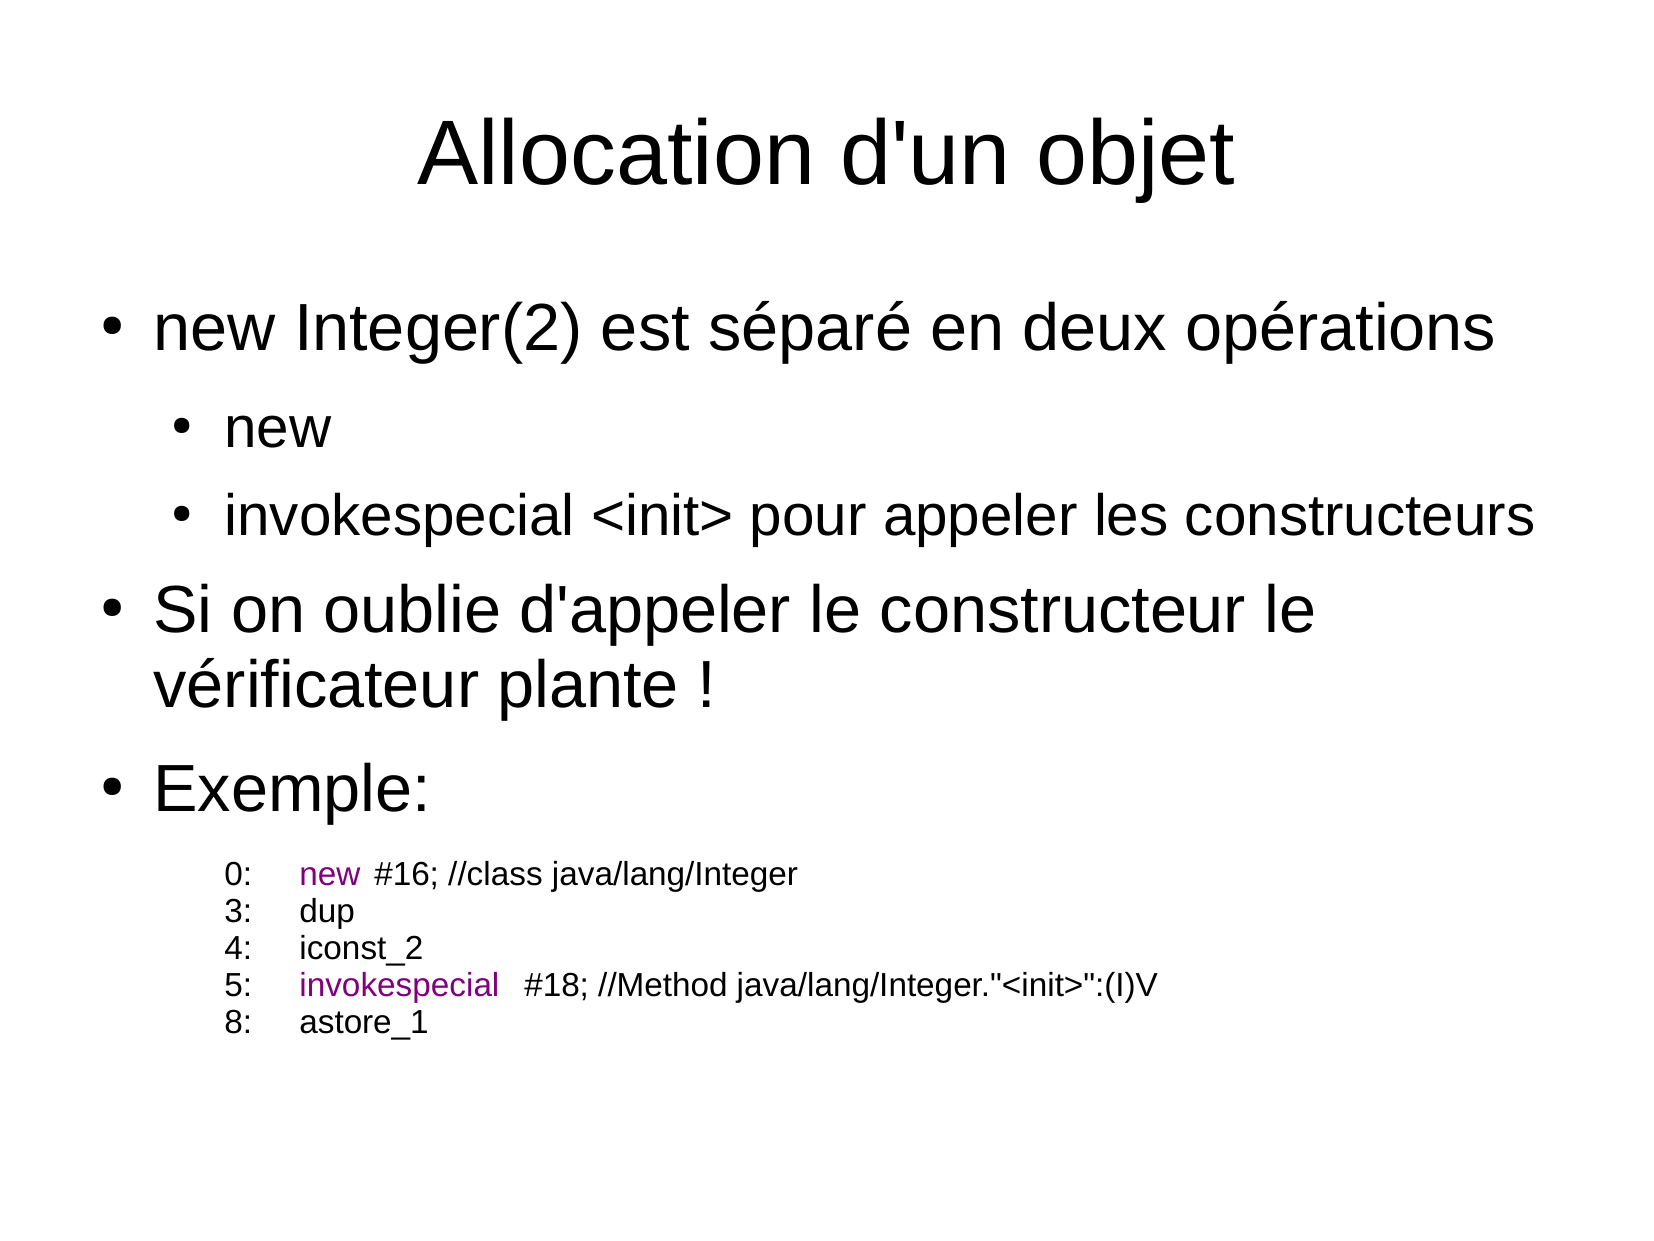

# Allocation d'un objet
new Integer(2) est séparé en deux opérations
new
invokespecial <init> pour appeler les constructeurs
Si on oublie d'appeler le constructeur le vérificateur plante !
Exemple:
0:	new	#16; //class java/lang/Integer
3:	dup
4:	iconst_2
5:	invokespecial	#18; //Method java/lang/Integer."<init>":(I)V
8:	astore_1